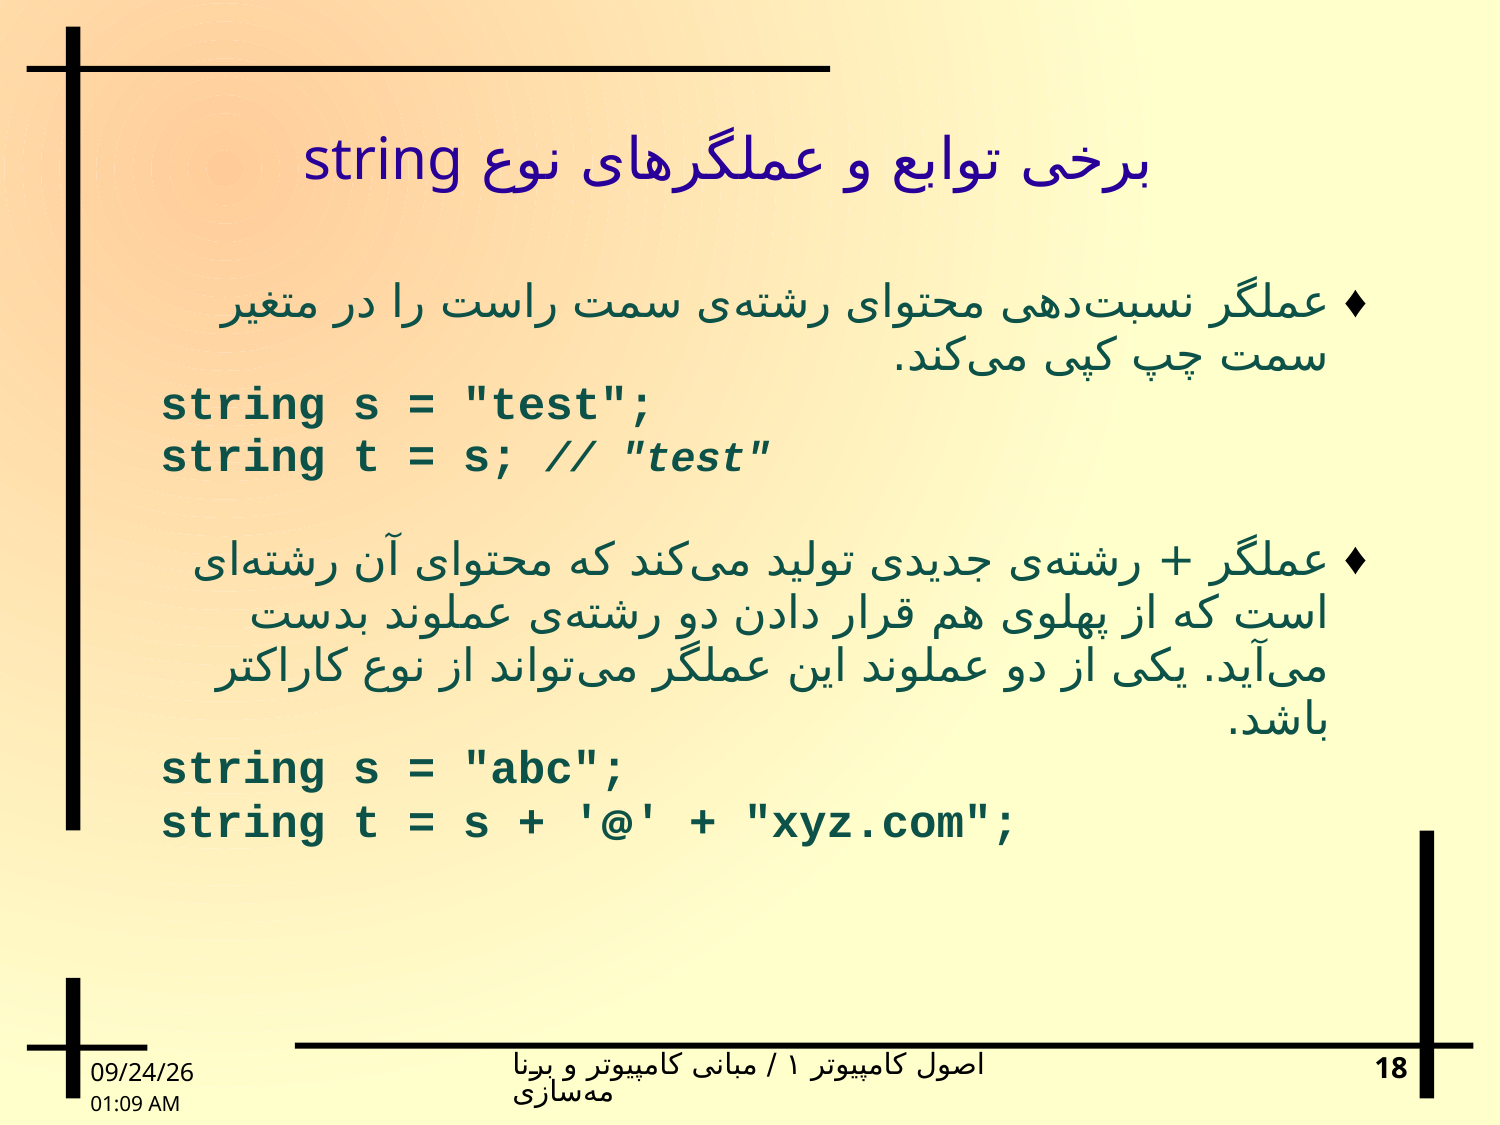

# برخی توابع و عملگرهای نوع string
عملگر نسبت‌دهی محتوای رشته‌ی سمت راست را در متغیر سمت چپ کپی می‌کند.
 string s = "test";
 string t = s; // "test"
عملگر + رشته‌ی جدیدی تولید می‌کند که محتوای آن رشته‌ای است که از پهلوی هم قرار دادن دو رشته‌ی عملوند بدست می‌آید. یکی از دو عملوند این عملگر می‌تواند از نوع کاراکتر باشد.
 string s = "abc";
 string t = s + '@' + "xyz.com";
اصول کامپیوتر ۱ / مبانی کامپیوتر و برنامه‌سازی
18